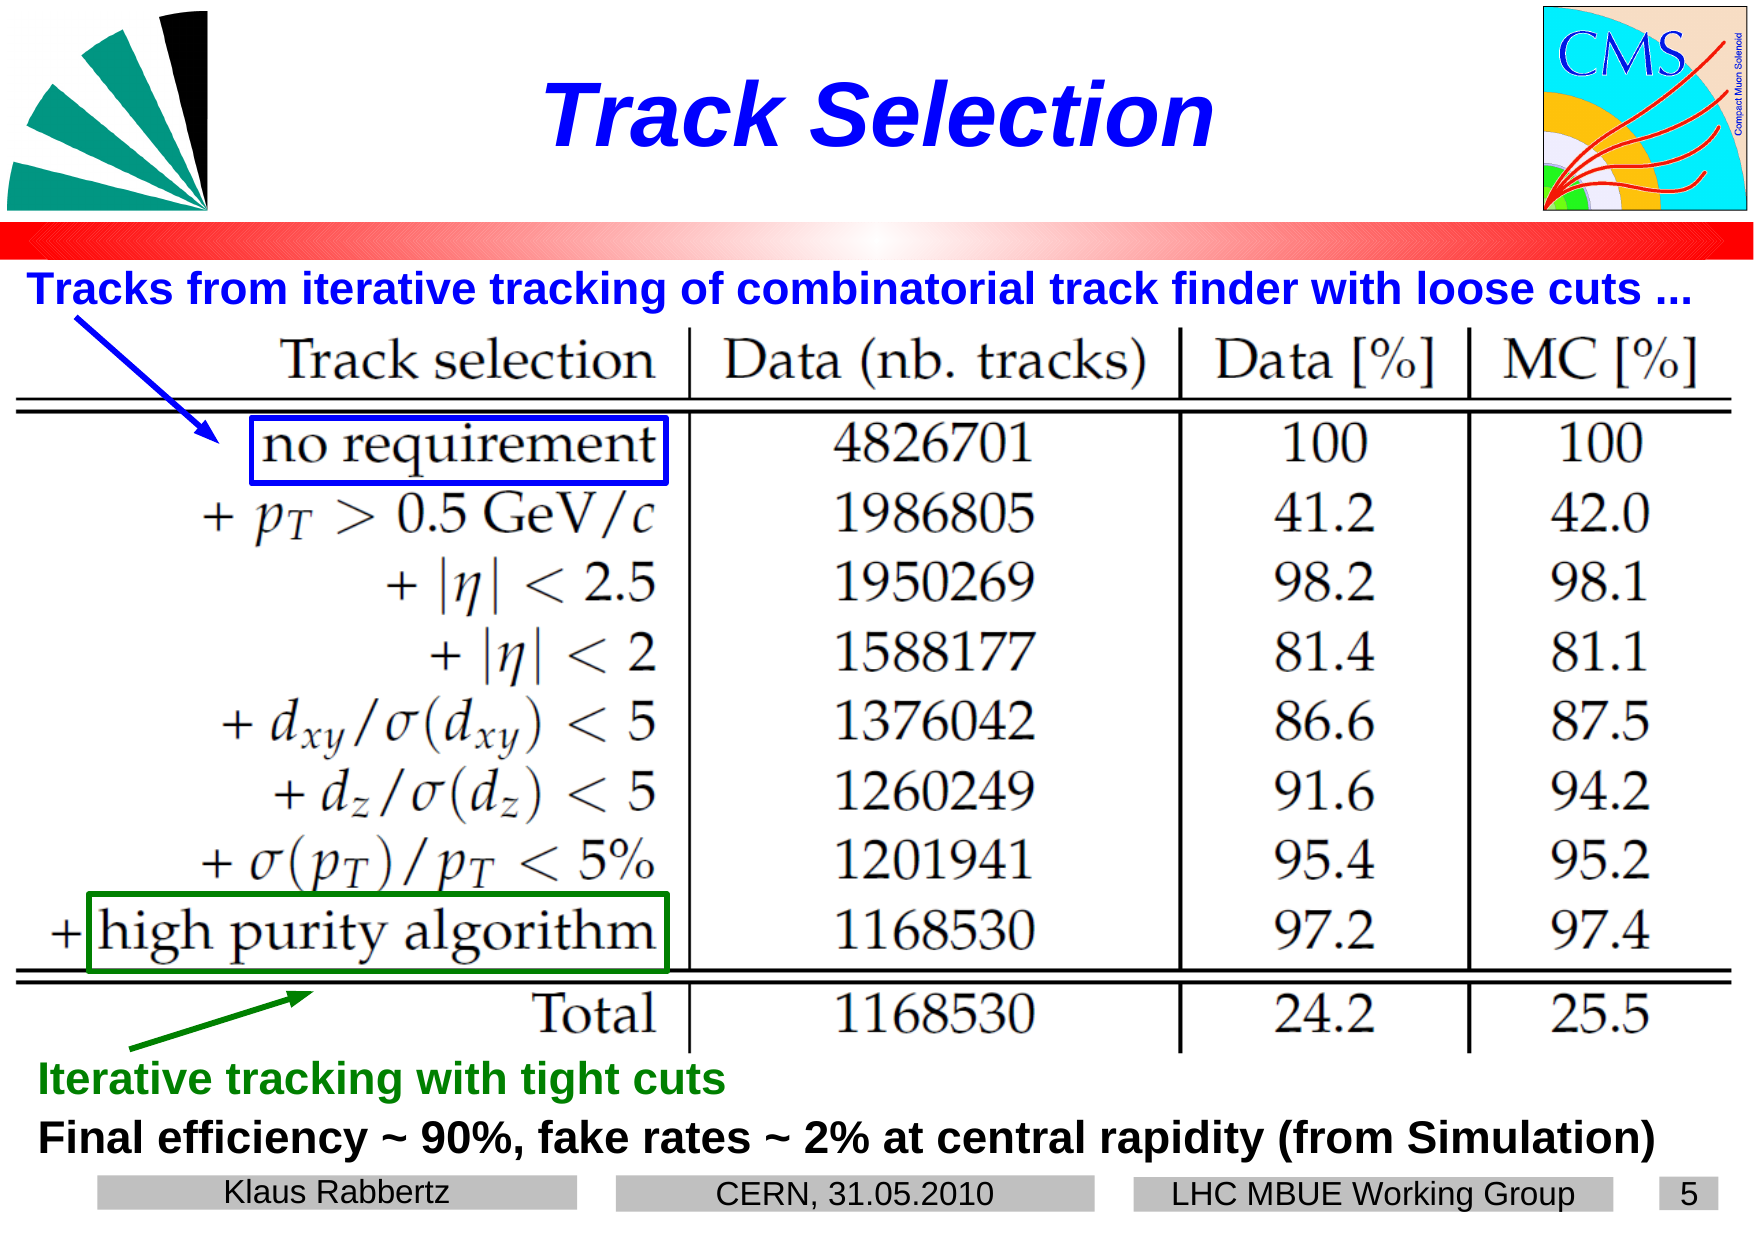

# Track Selection
Tracks from iterative tracking of combinatorial track finder with loose cuts ...
Iterative tracking with tight cuts
Final efficiency ~ 90%, fake rates ~ 2% at central rapidity (from Simulation)